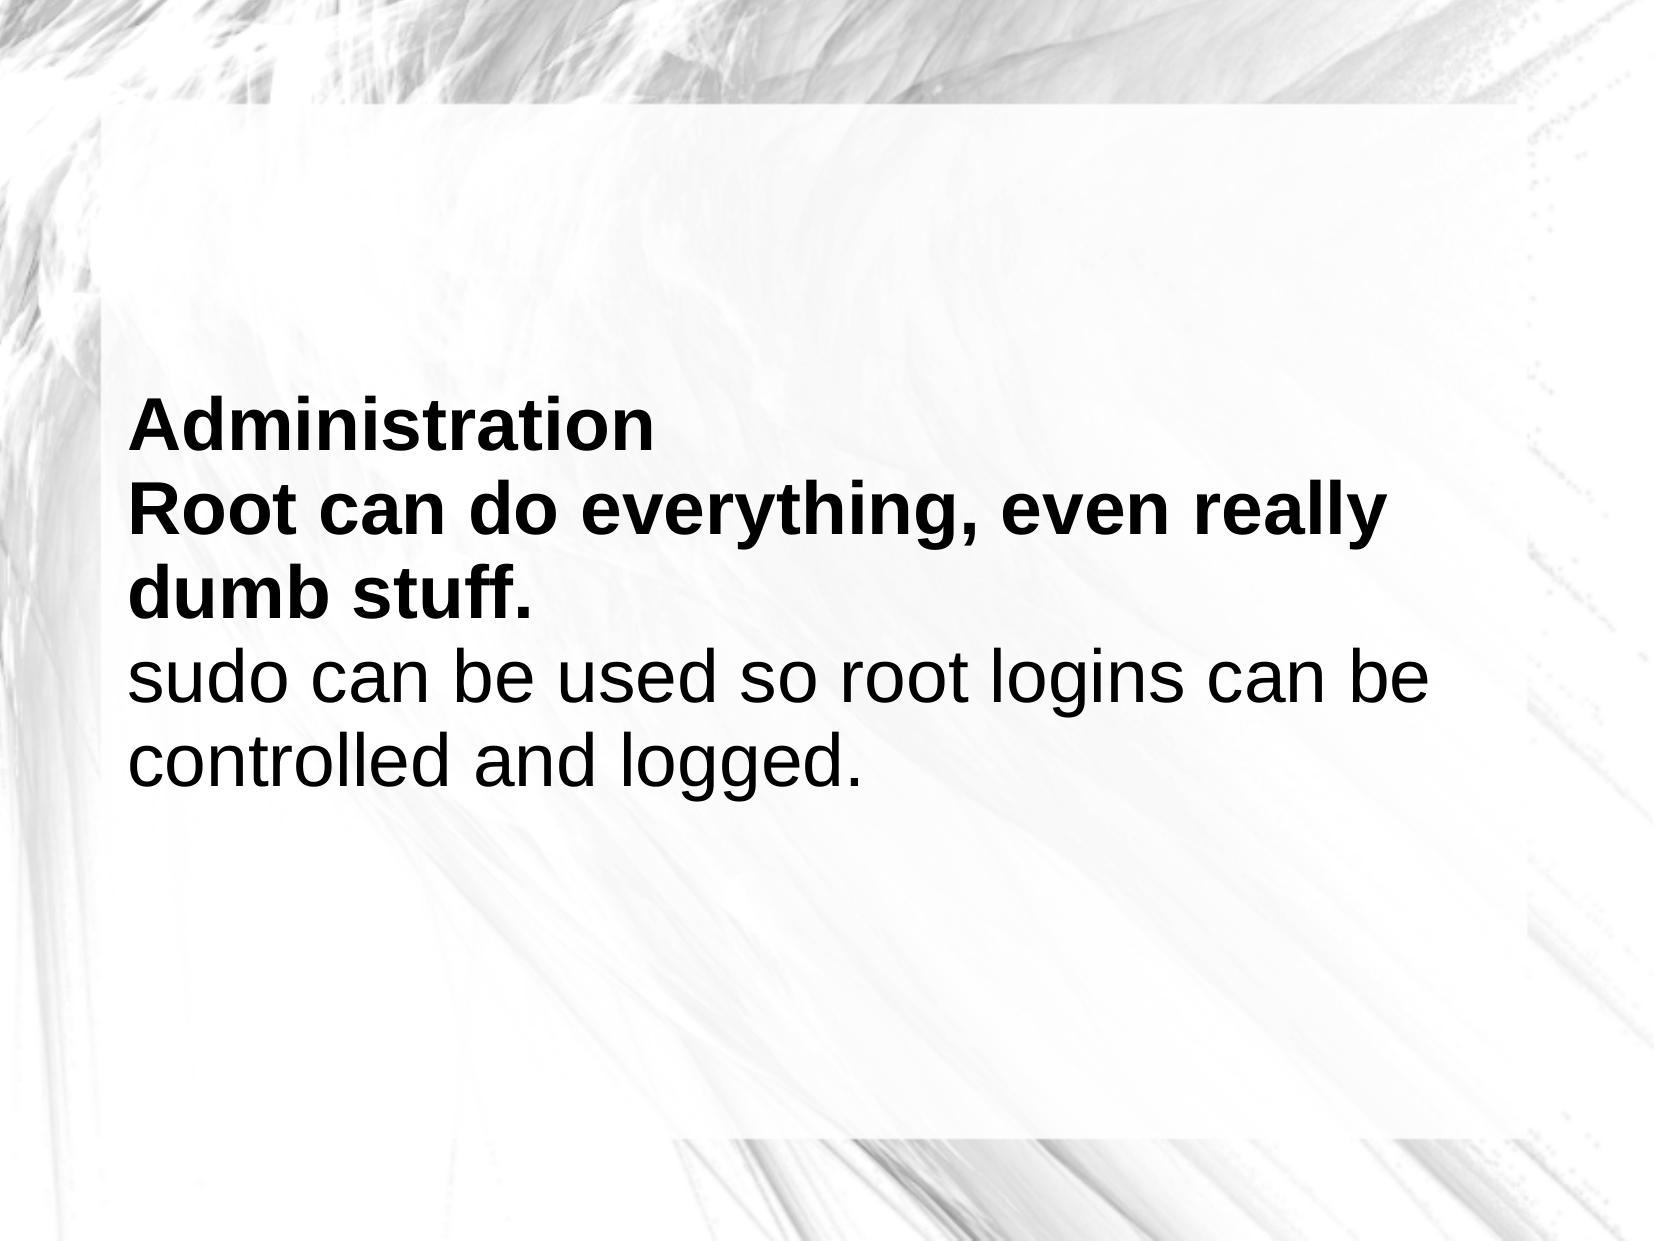

Administration
Root can do everything, even really
dumb stuff.
sudo can be used so root logins can be
controlled and logged.